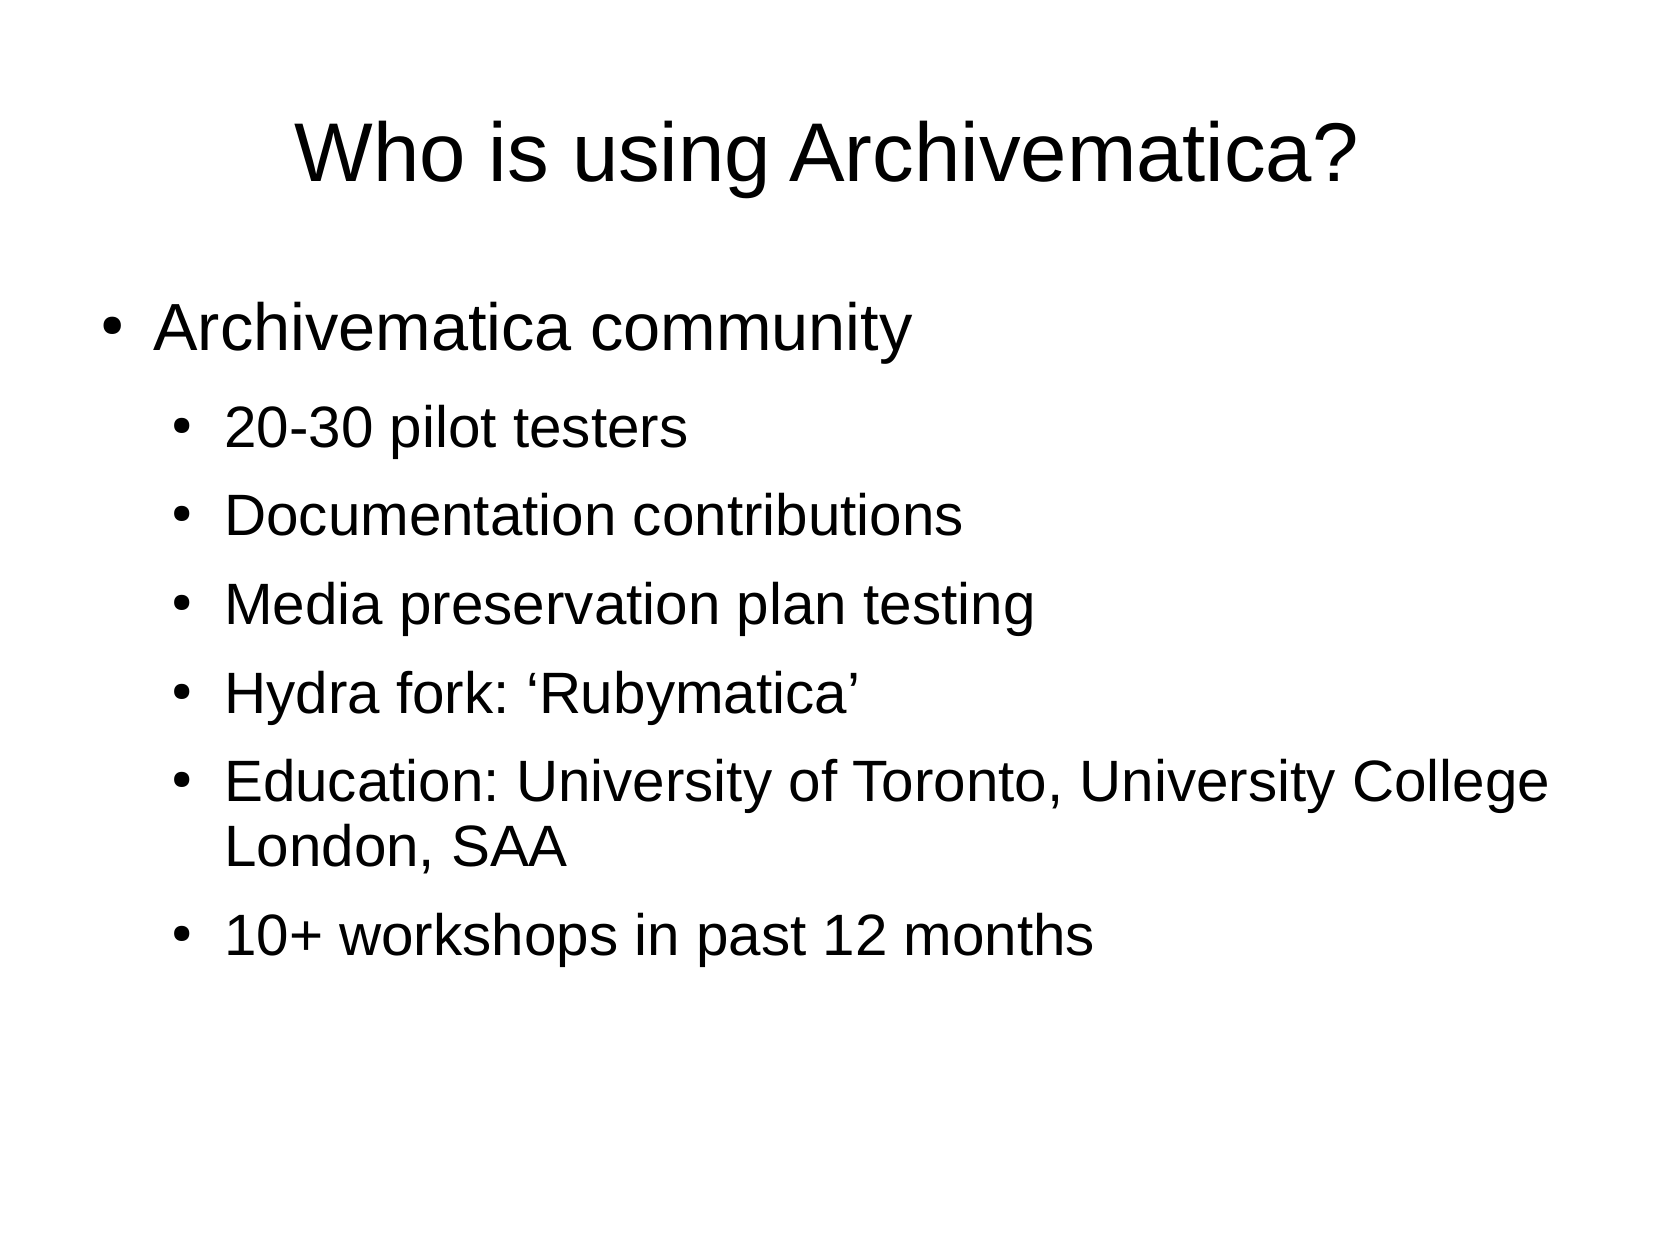

# Who is using Archivematica?
Archivematica community
20-30 pilot testers
Documentation contributions
Media preservation plan testing
Hydra fork: ‘Rubymatica’
Education: University of Toronto, University College London, SAA
10+ workshops in past 12 months